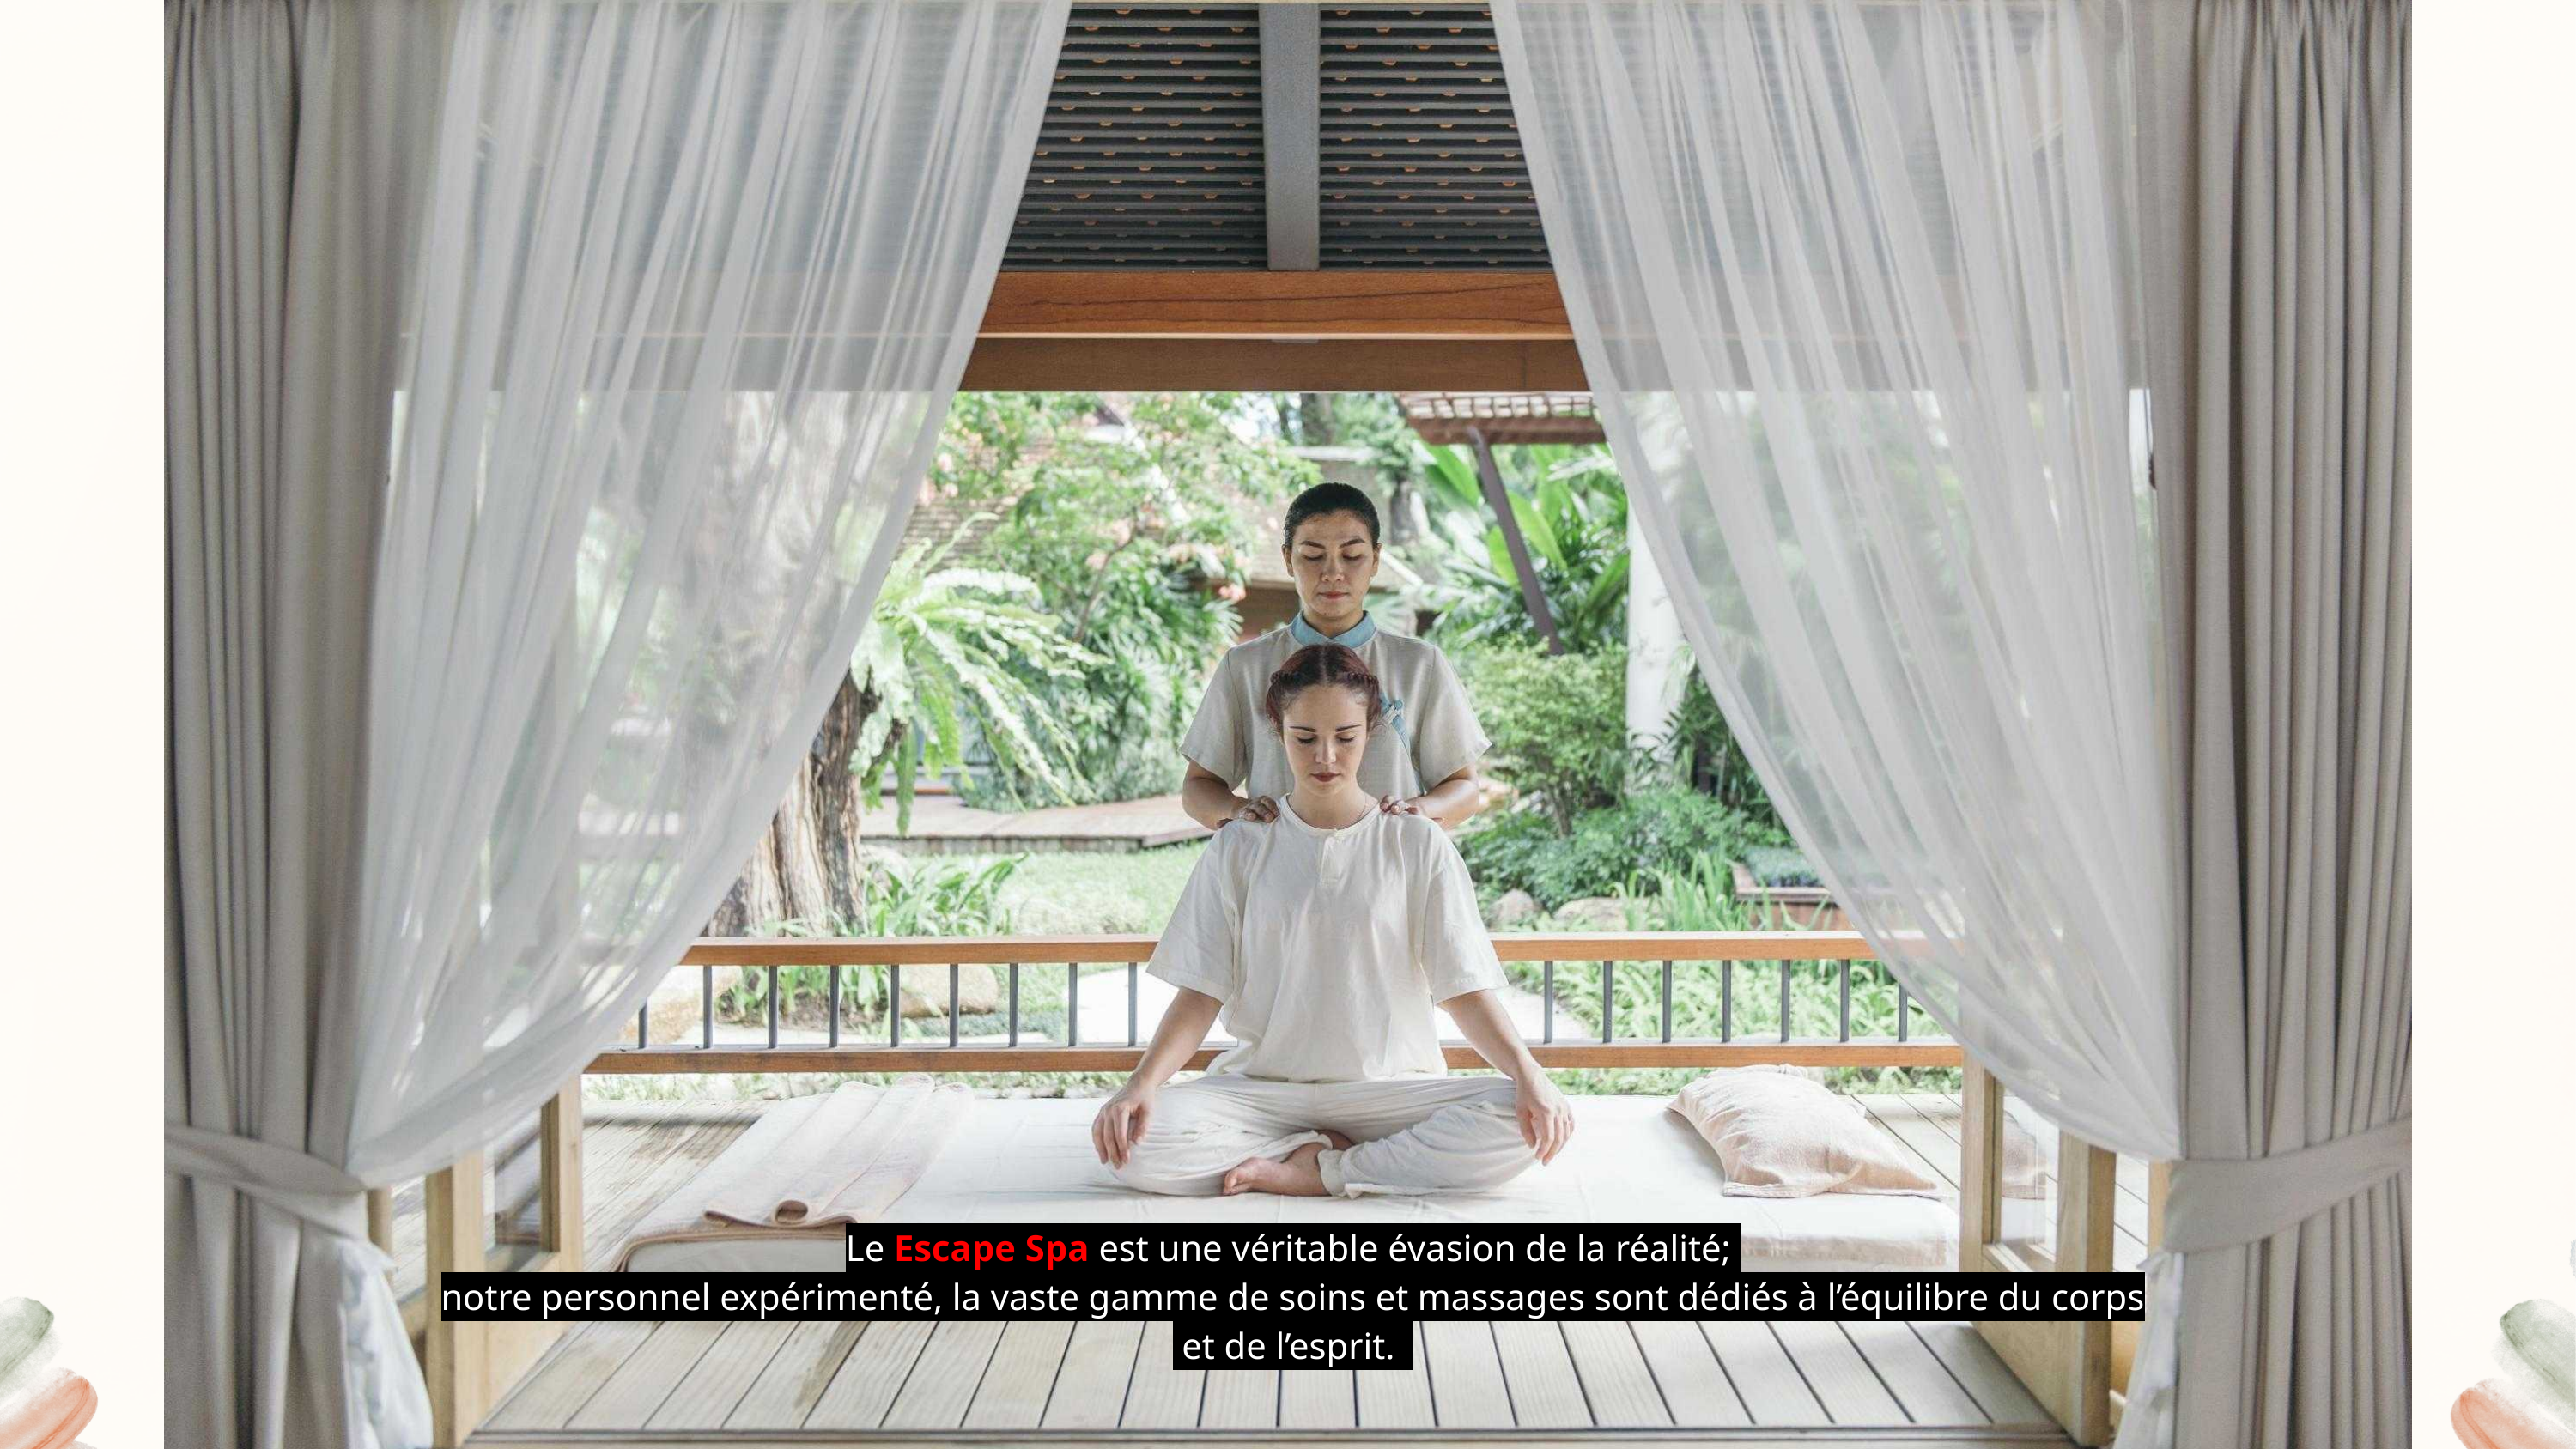

Le Escape Spa est une véritable évasion de la réalité;
notre personnel expérimenté, la vaste gamme de soins et massages sont dédiés à l’équilibre du corps
 et de l’esprit.